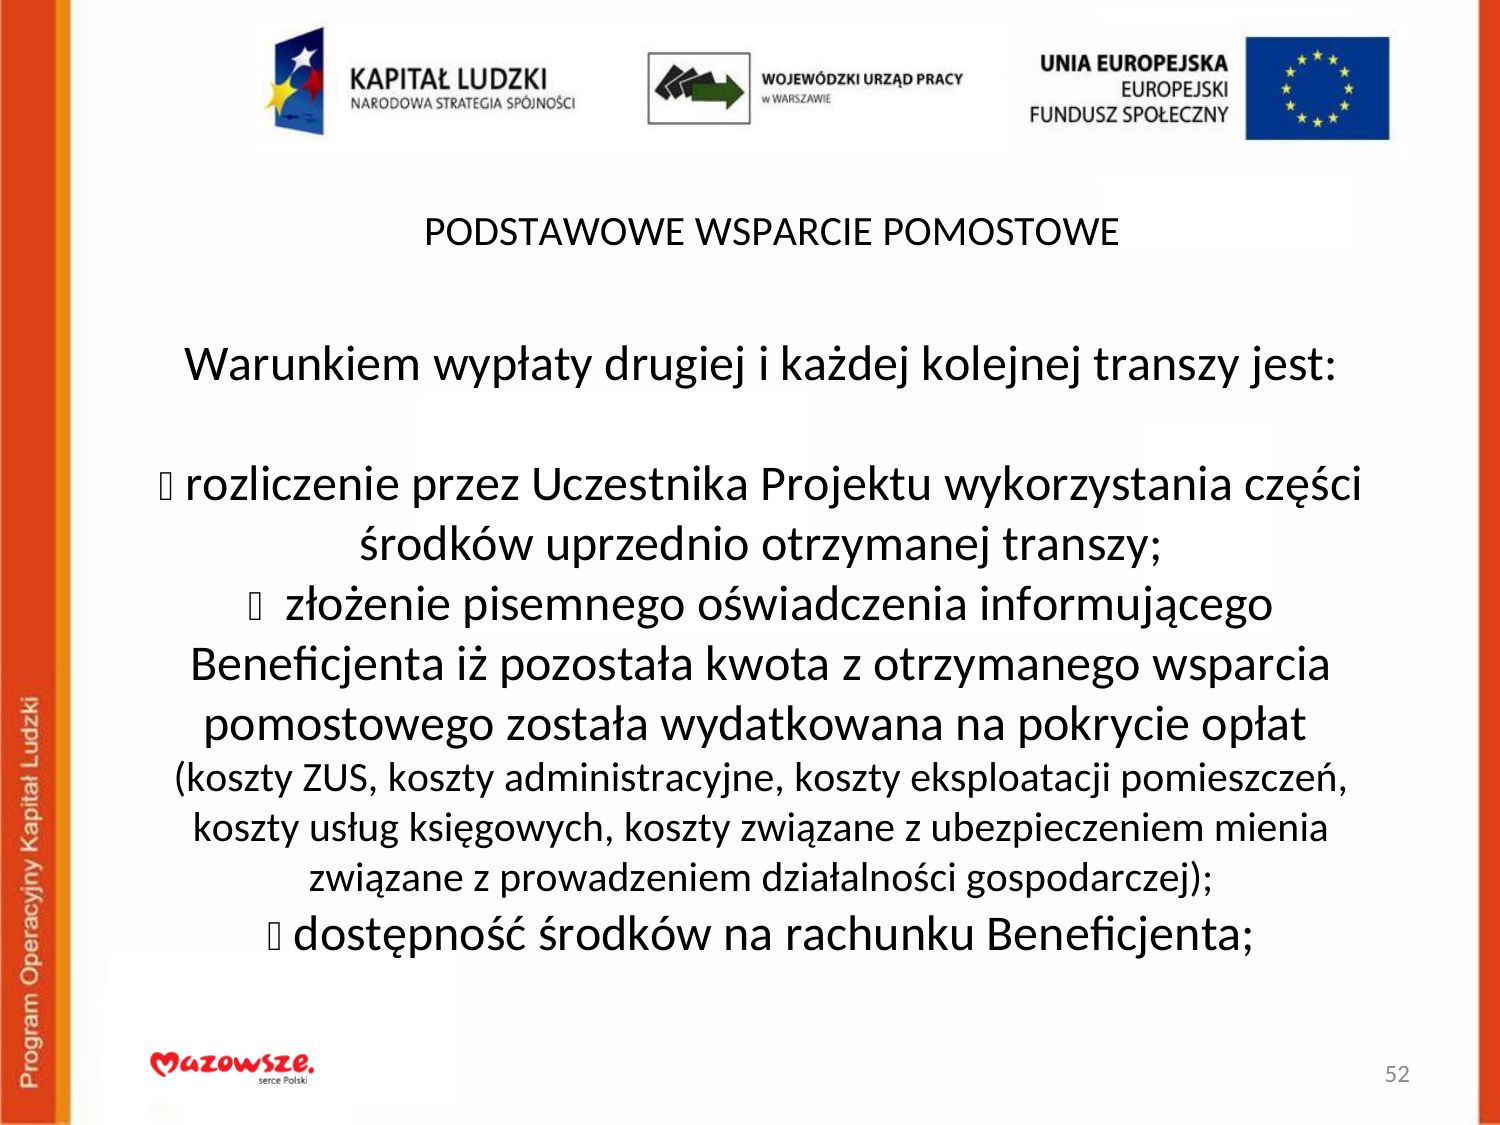

PODSTAWOWE WSPARCIE POMOSTOWE
# Warunkiem wypłaty drugiej i każdej kolejnej transzy jest: rozliczenie przez Uczestnika Projektu wykorzystania części środków uprzednio otrzymanej transzy; złożenie pisemnego oświadczenia informującego Beneficjenta iż pozostała kwota z otrzymanego wsparcia pomostowego została wydatkowana na pokrycie opłat (koszty ZUS, koszty administracyjne, koszty eksploatacji pomieszczeń, koszty usług księgowych, koszty związane z ubezpieczeniem mienia związane z prowadzeniem działalności gospodarczej); dostępność środków na rachunku Beneficjenta;